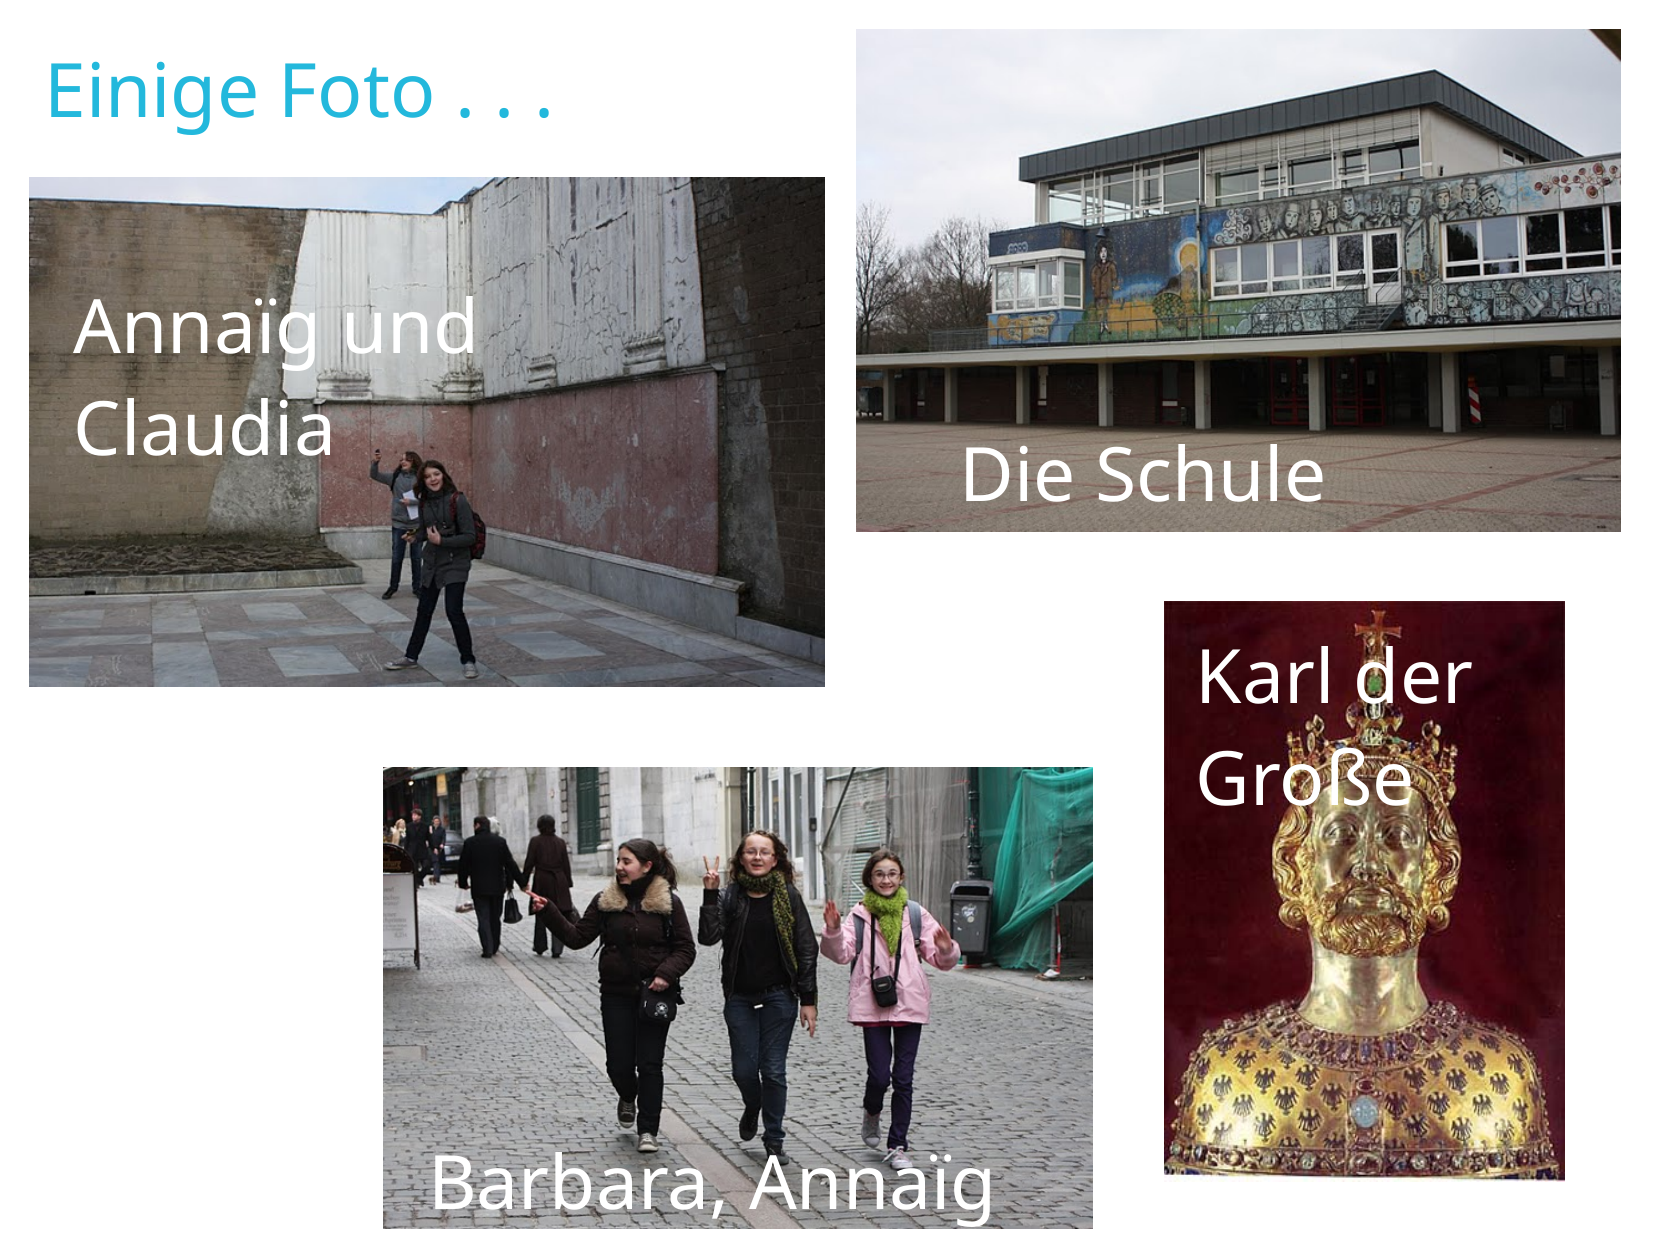

Einige Foto . . .
Annaïg und Claudia
Die Schule
Karl der Große
Barbara, Annaïg und Bilitis